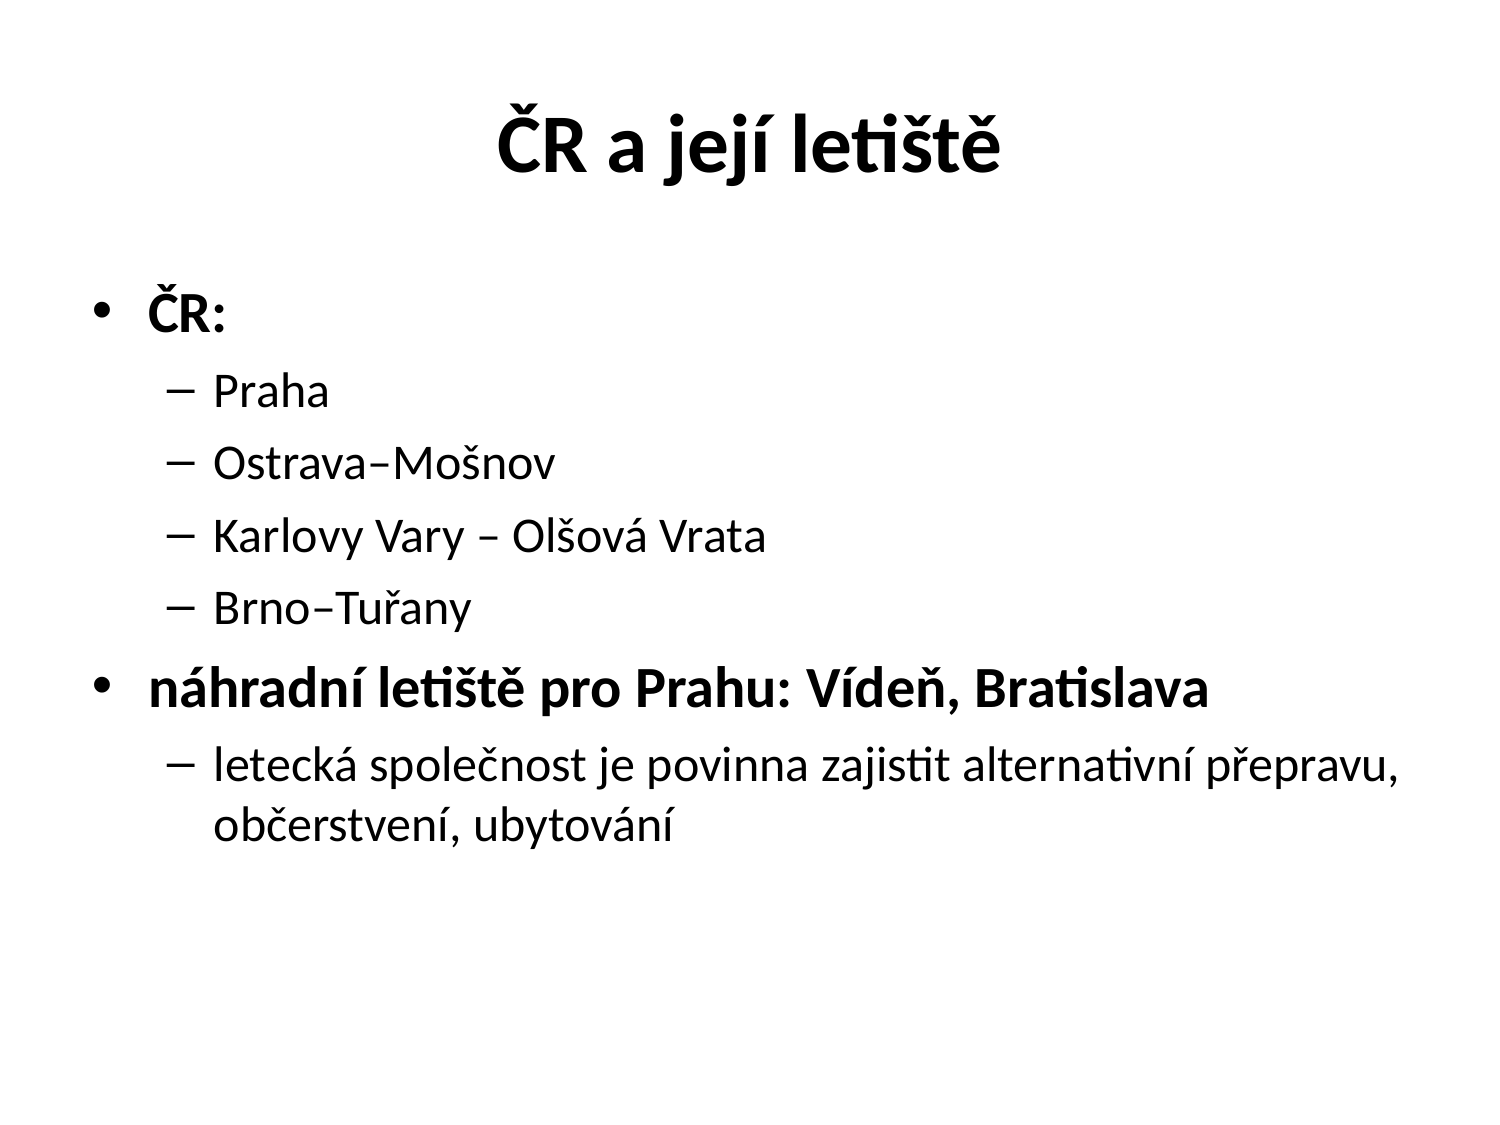

ČR a její letiště
# ČR:
Praha
Ostrava–Mošnov
Karlovy Vary – Olšová Vrata
Brno–Tuřany
náhradní letiště pro Prahu: Vídeň, Bratislava
letecká společnost je povinna zajistit alternativní přepravu, občerstvení, ubytování